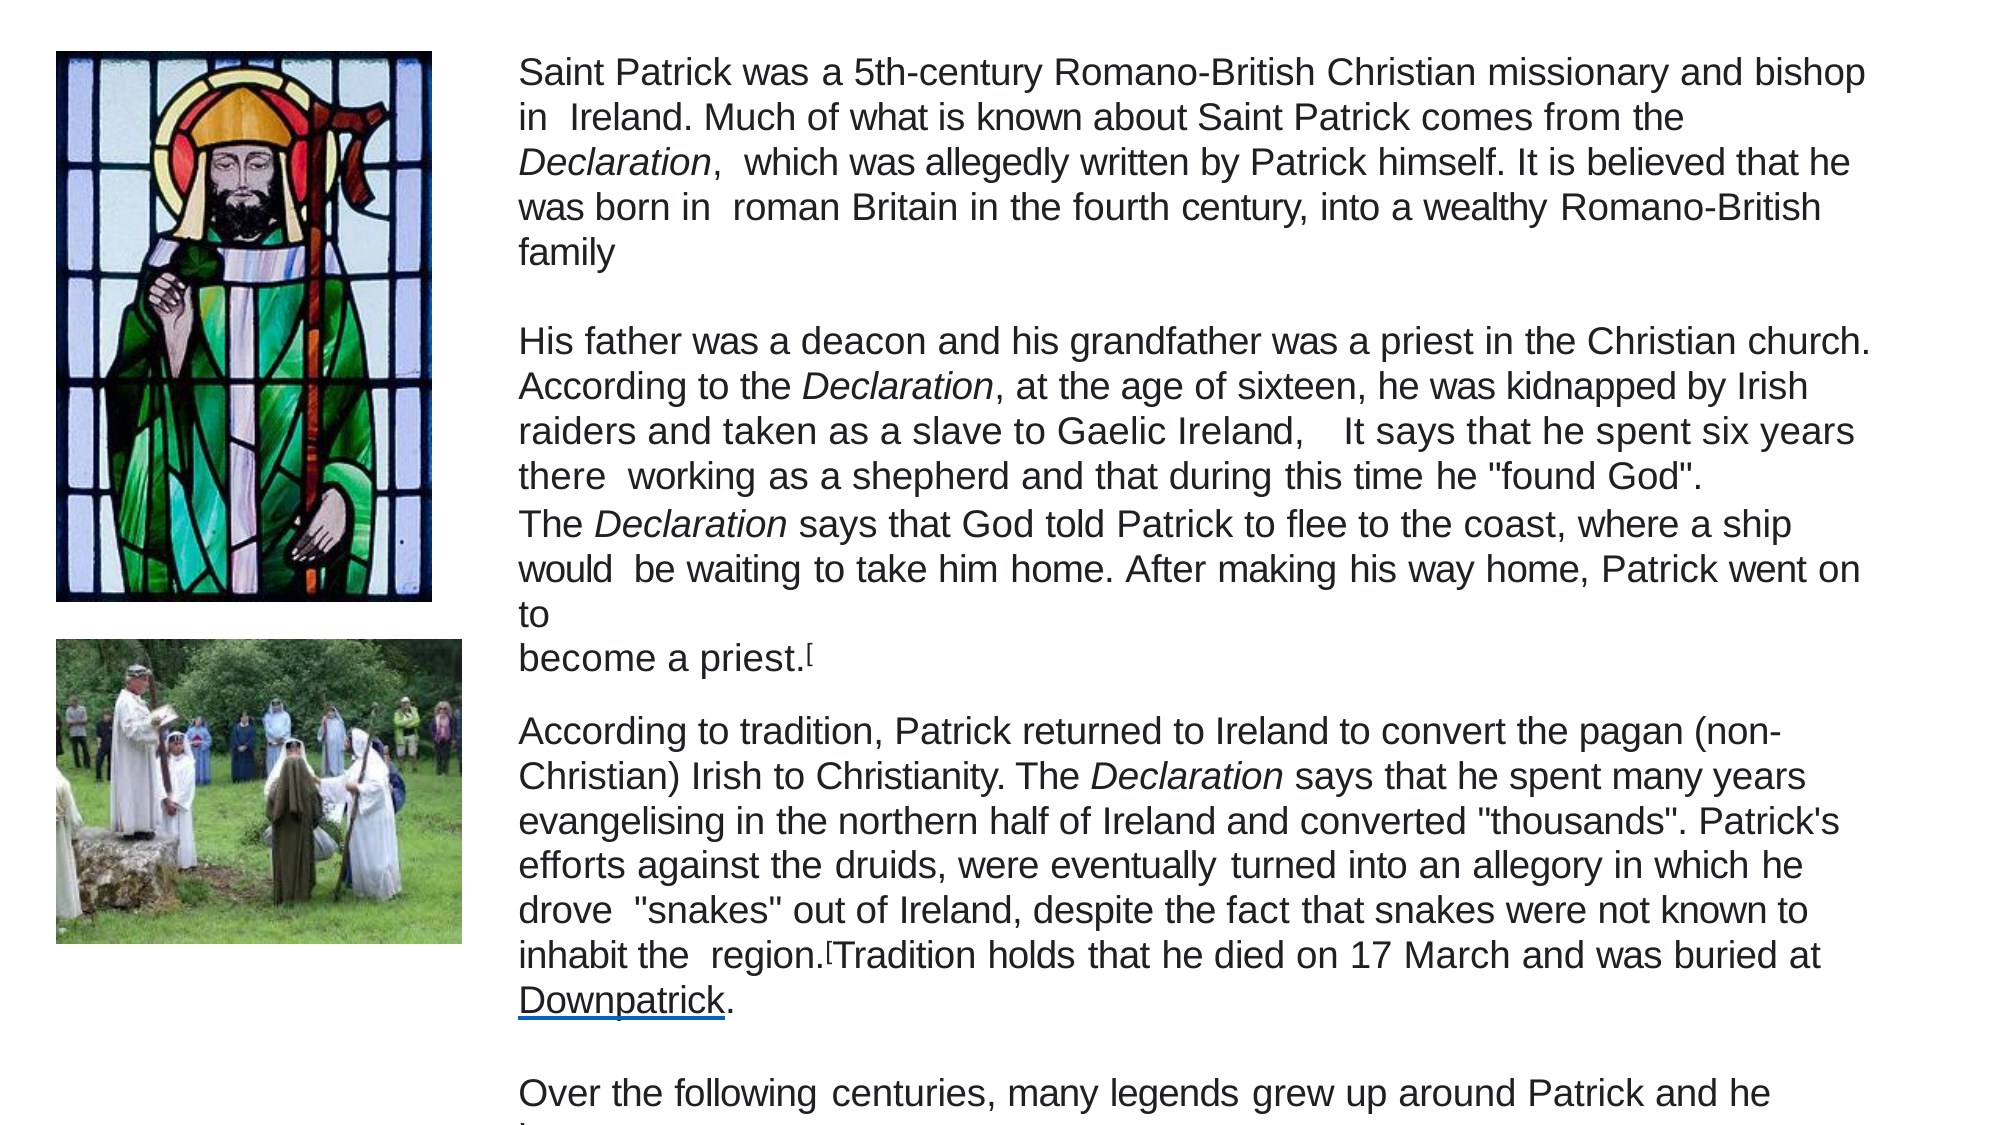

Saint Patrick was a 5th-century Romano-British Christian missionary and bishop in Ireland. Much of what is known about Saint Patrick comes from the Declaration, which was allegedly written by Patrick himself. It is believed that he was born in roman Britain in the fourth century, into a wealthy Romano-British family
His father was a deacon and his grandfather was a priest in the Christian church. According to the Declaration, at the age of sixteen, he was kidnapped by Irish raiders and taken as a slave to Gaelic Ireland,	It says that he spent six years there working as a shepherd and that during this time he "found God".
The Declaration says that God told Patrick to flee to the coast, where a ship would be waiting to take him home. After making his way home, Patrick went on to
become a priest.[
According to tradition, Patrick returned to Ireland to convert the pagan (non- Christian) Irish to Christianity. The Declaration says that he spent many years evangelising in the northern half of Ireland and converted "thousands". Patrick's efforts against the druids, were eventually turned into an allegory in which he drove "snakes" out of Ireland, despite the fact that snakes were not known to inhabit the region.[Tradition holds that he died on 17 March and was buried at Downpatrick.
Over the following centuries, many legends grew up around Patrick and he became
Ireland's foremost saint